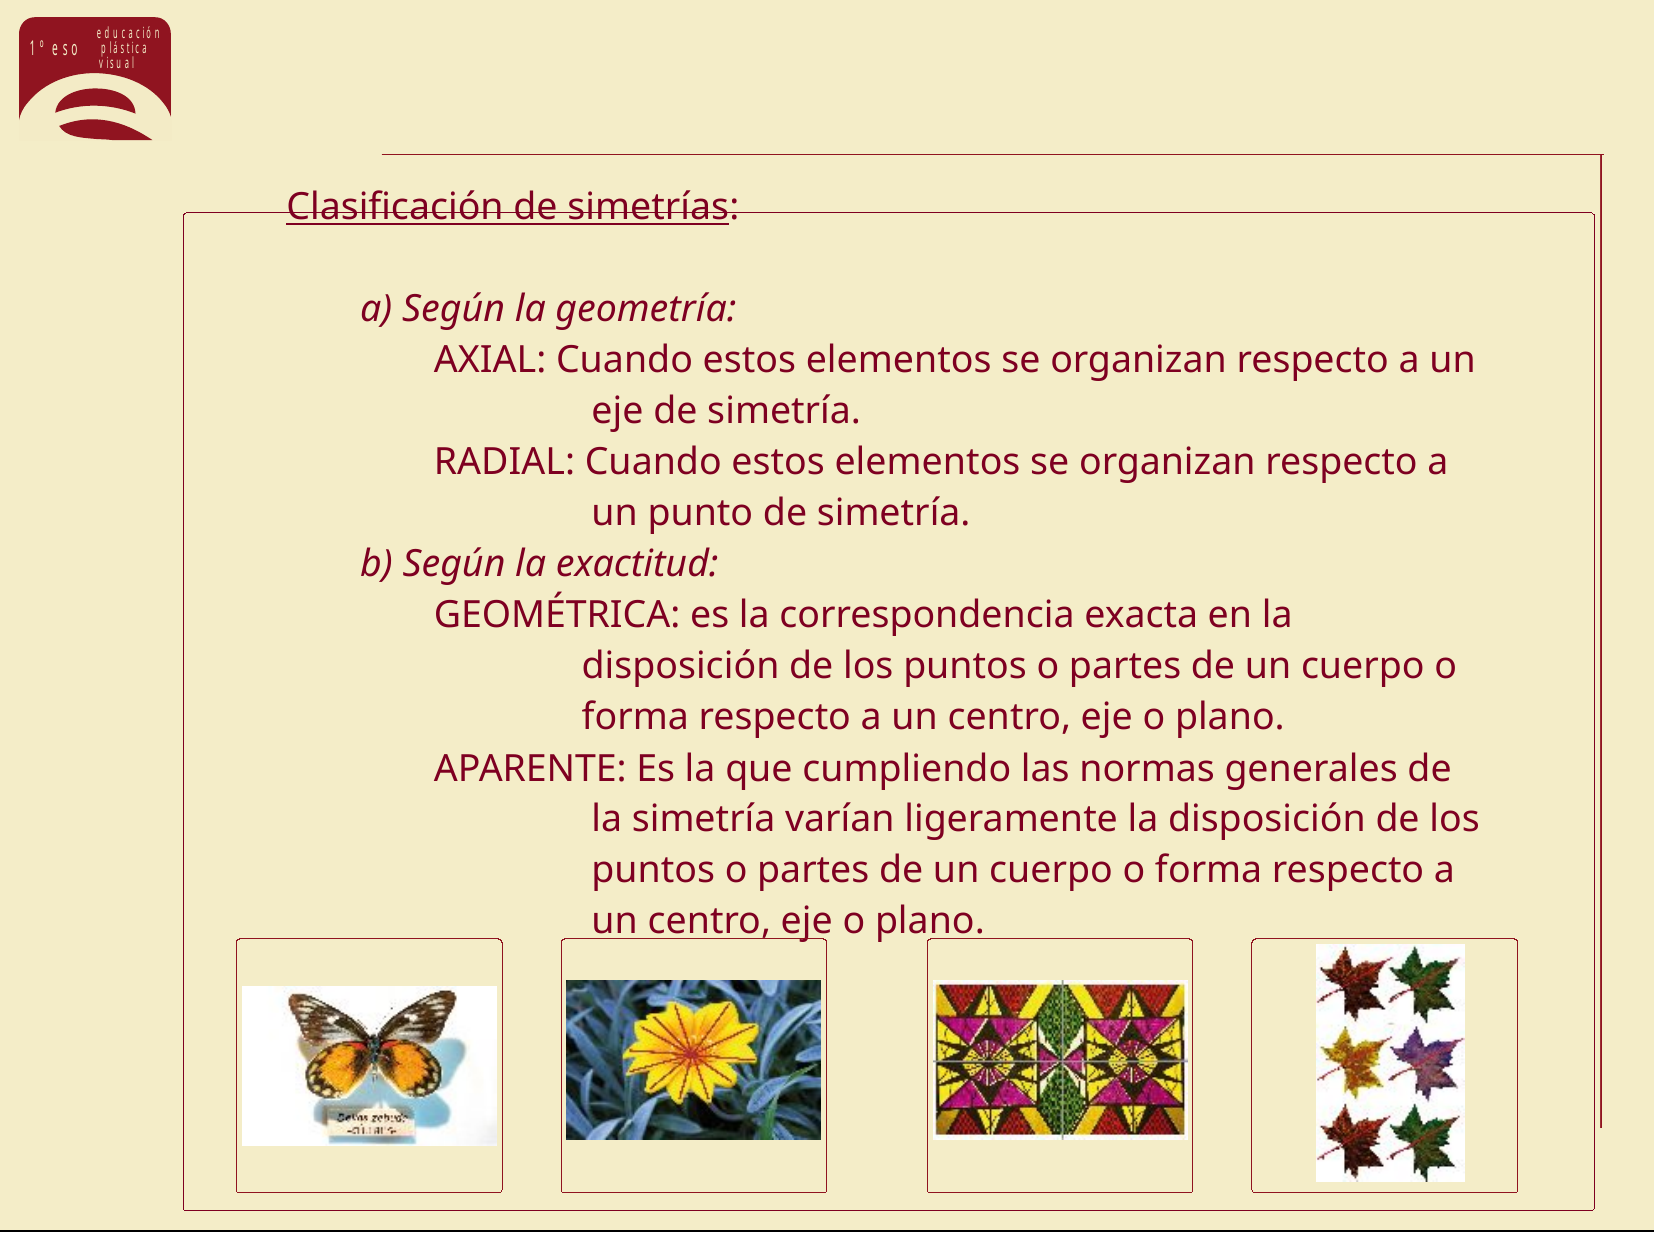

Clasificación de simetrías:
		a) Según la geometría:
			AXIAL: Cuando estos elementos se organizan respecto a un
					 eje de simetría.
			RADIAL: Cuando estos elementos se organizan respecto a
					 un punto de simetría.
		b) Según la exactitud:
			GEOMÉTRICA: es la correspondencia exacta en la
					disposición de los puntos o partes de un cuerpo o
					forma respecto a un centro, eje o plano.
			APARENTE: Es la que cumpliendo las normas generales de
					 la simetría varían ligeramente la disposición de los
					 puntos o partes de un cuerpo o forma respecto a
					 un centro, eje o plano.
#